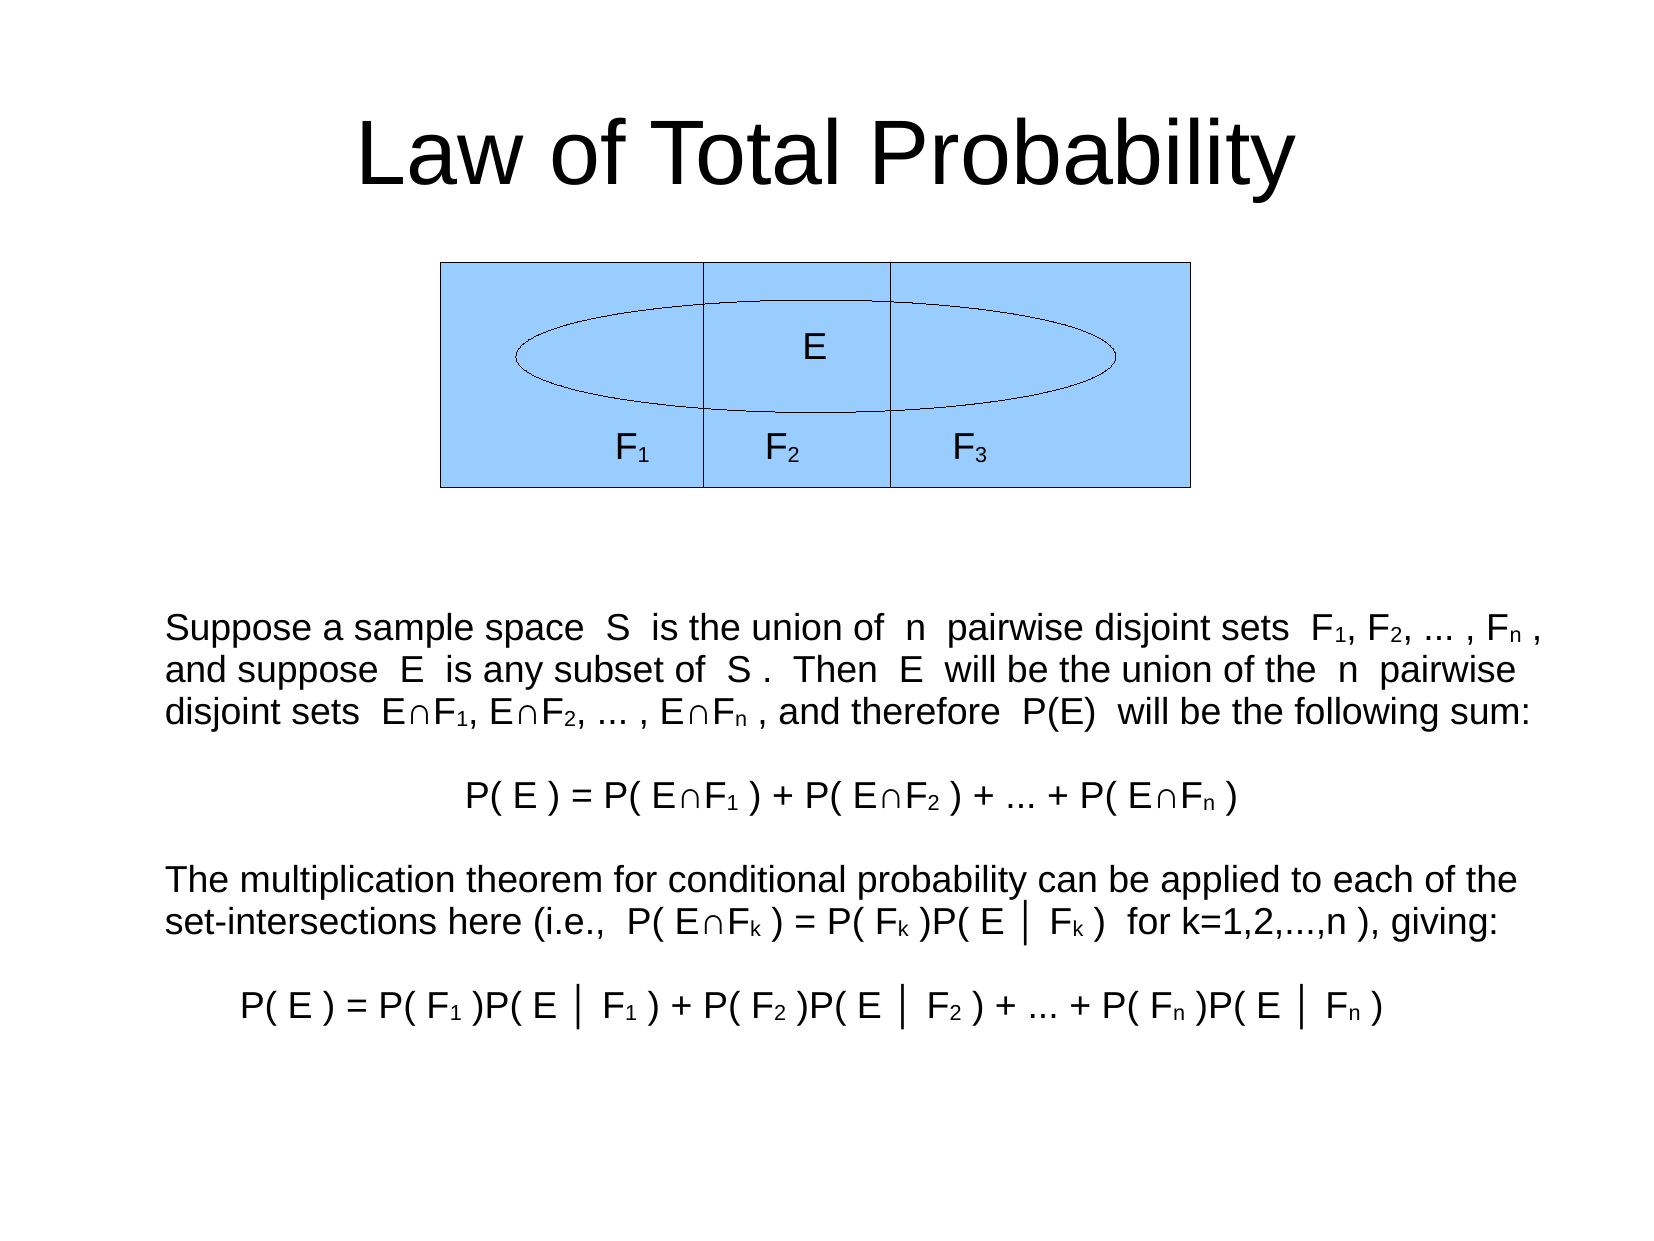

# Law of Total Probability
E
F1
F2
F3
Suppose a sample space S is the union of n pairwise disjoint sets F1, F2, ... , Fn ,
and suppose E is any subset of S . Then E will be the union of the n pairwise
disjoint sets E∩F1, E∩F2, ... , E∩Fn , and therefore P(E) will be the following sum:
				P( E ) = P( E∩F1 ) + P( E∩F2 ) + ... + P( E∩Fn )
The multiplication theorem for conditional probability can be applied to each of the
set-intersections here (i.e., P( E∩Fk ) = P( Fk )P( E │ Fk ) for k=1,2,...,n ), giving:
 	P( E ) = P( F1 )P( E │ F1 ) + P( F2 )P( E │ F2 ) + ... + P( Fn )P( E │ Fn )